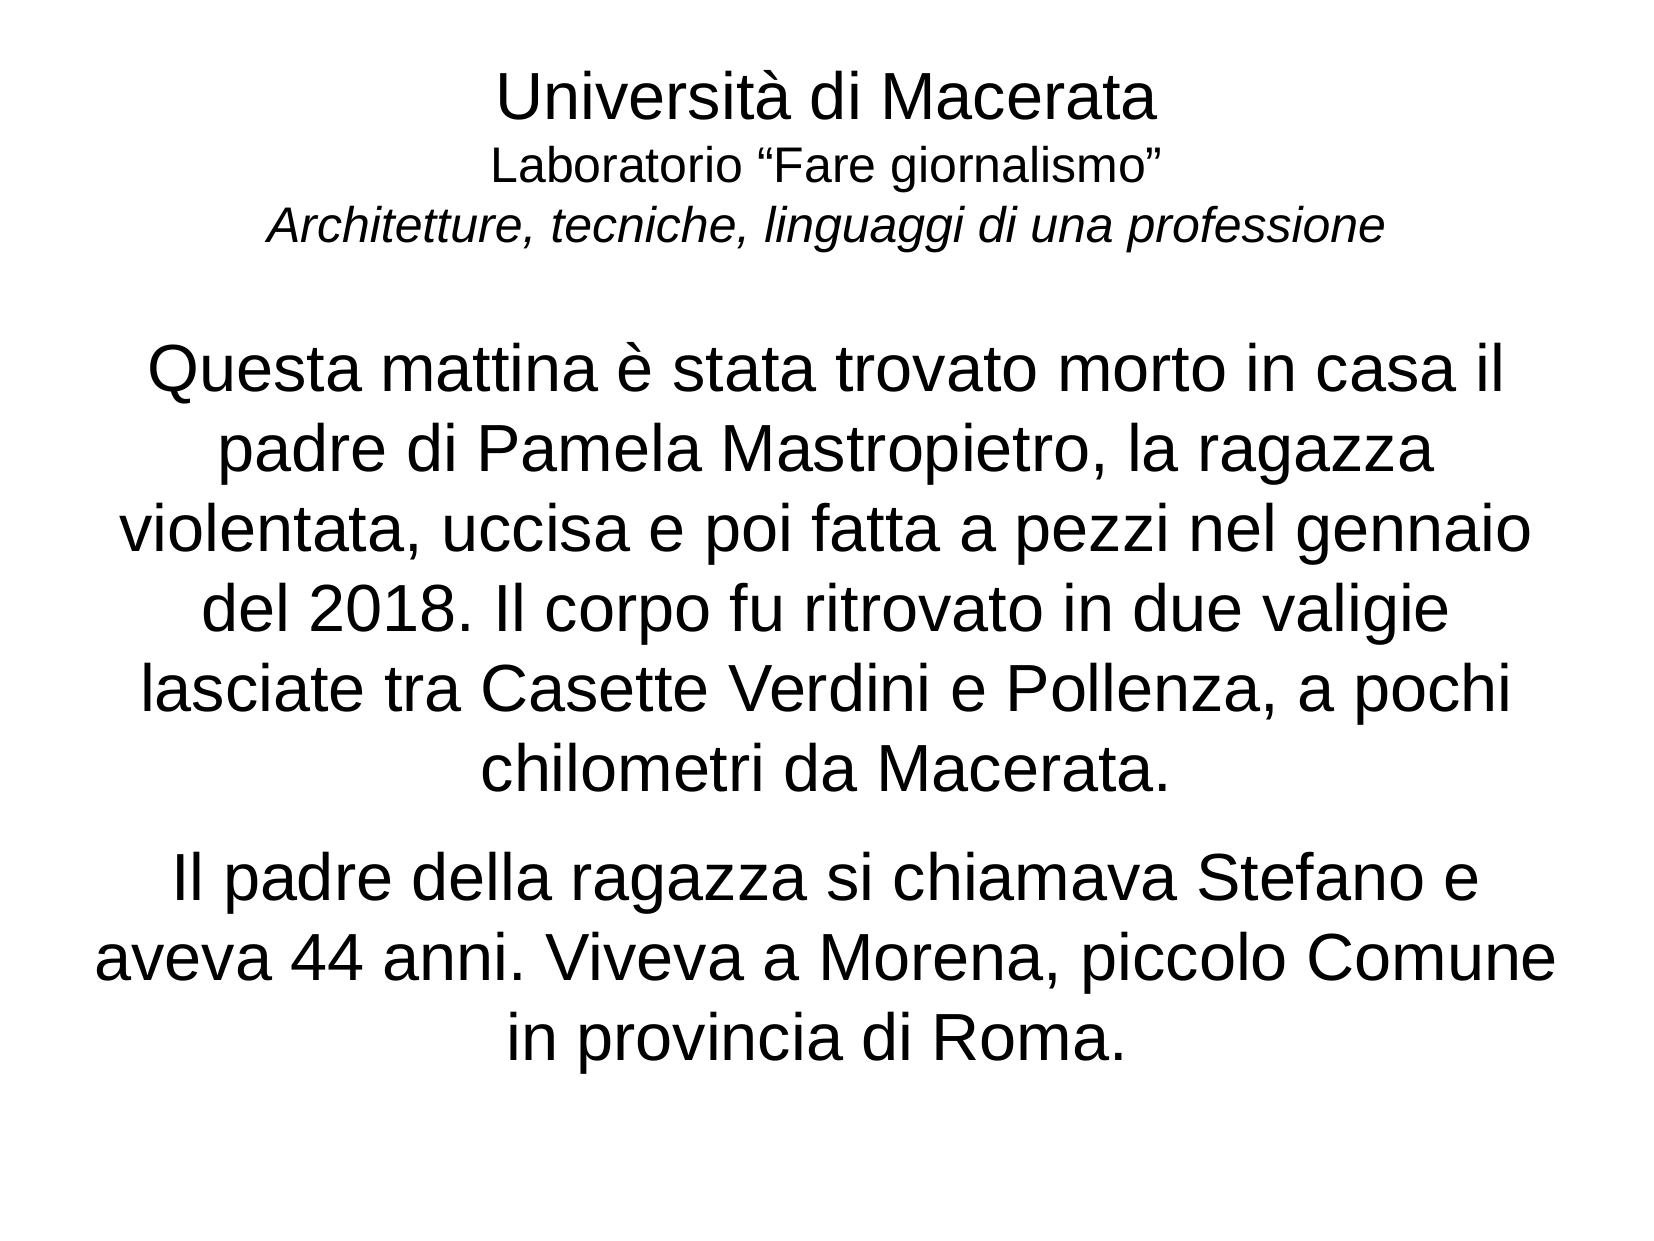

# Università di Macerata Laboratorio “Fare giornalismo” Architetture, tecniche, linguaggi di una professione
Questa mattina è stata trovato morto in casa il padre di Pamela Mastropietro, la ragazza violentata, uccisa e poi fatta a pezzi nel gennaio del 2018. Il corpo fu ritrovato in due valigie lasciate tra Casette Verdini e Pollenza, a pochi chilometri da Macerata.
Il padre della ragazza si chiamava Stefano e aveva 44 anni. Viveva a Morena, piccolo Comune in provincia di Roma.